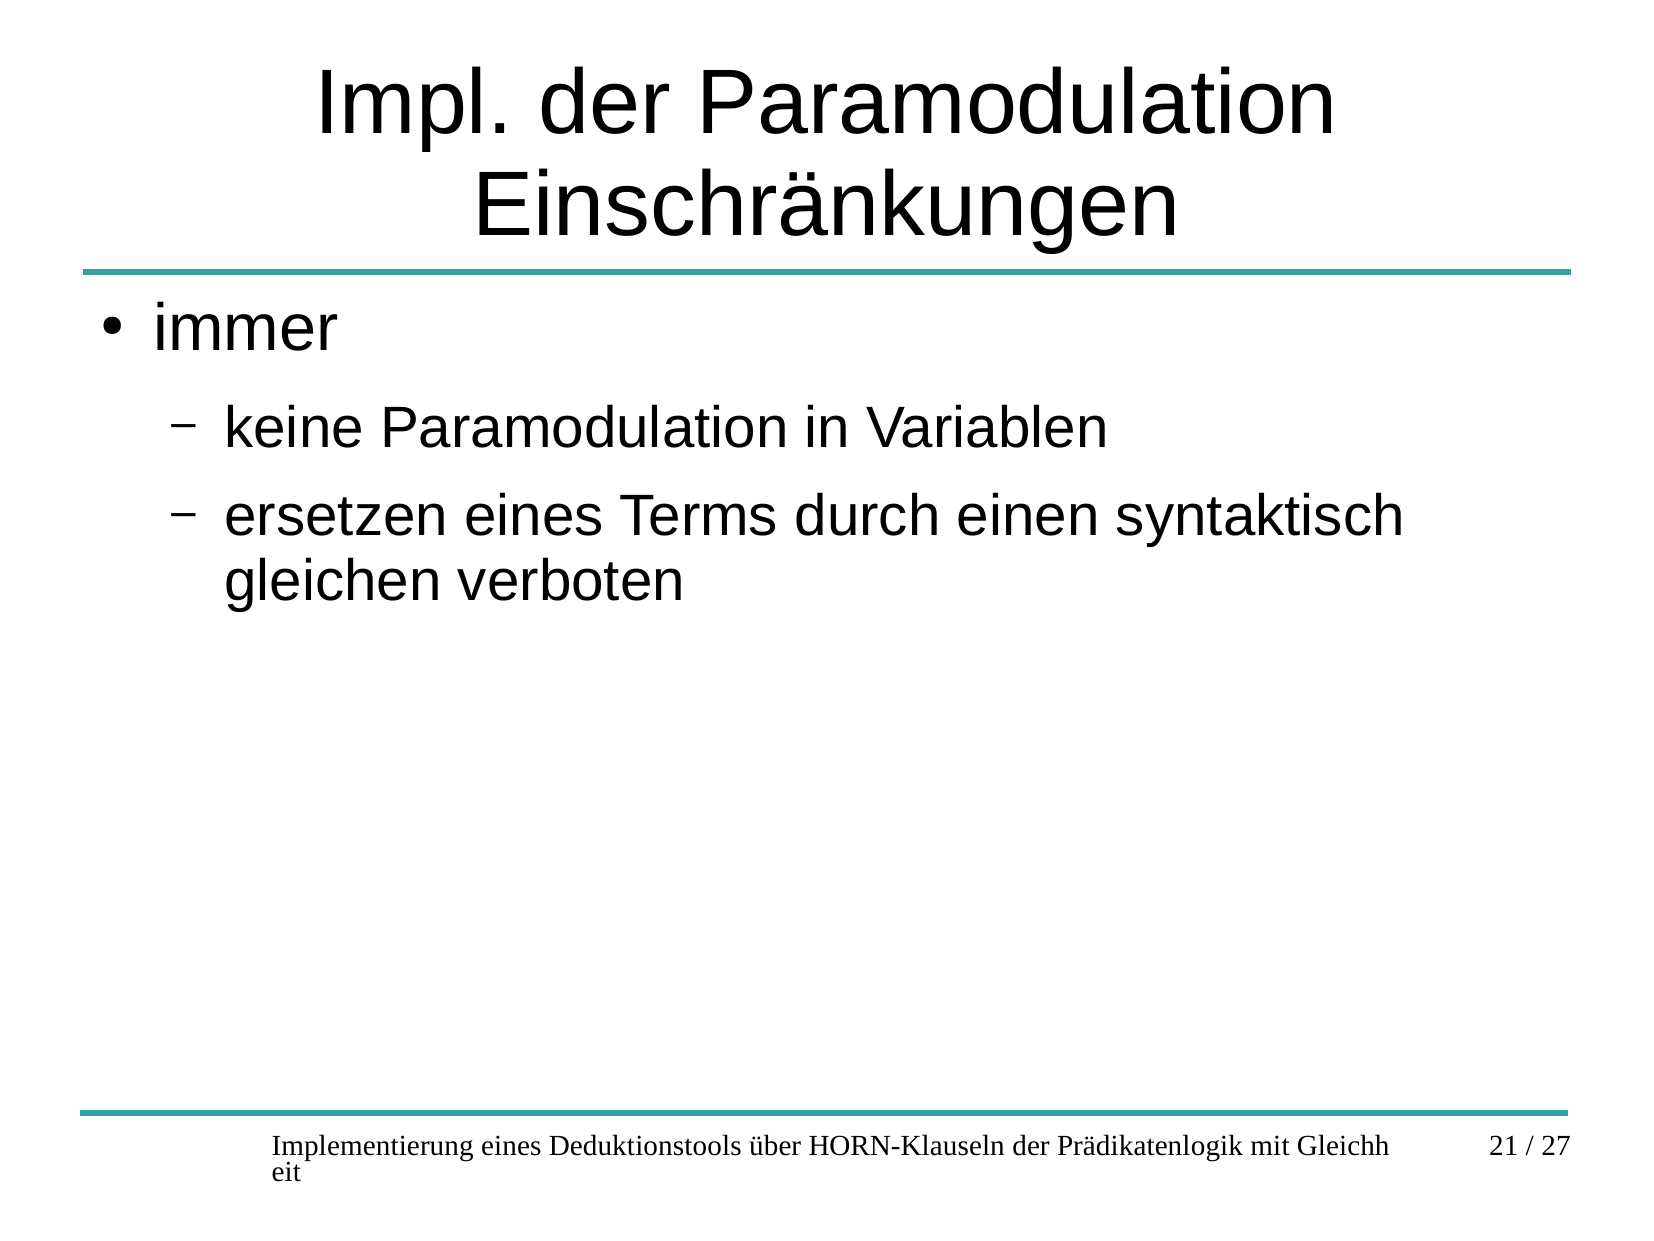

# Impl. der Paramodulation Einschränkungen
immer
keine Paramodulation in Variablen
ersetzen eines Terms durch einen syntaktisch gleichen verboten
Implementierung eines Deduktionstools über HORN-Klauseln der Prädikatenlogik mit Gleichheit
21